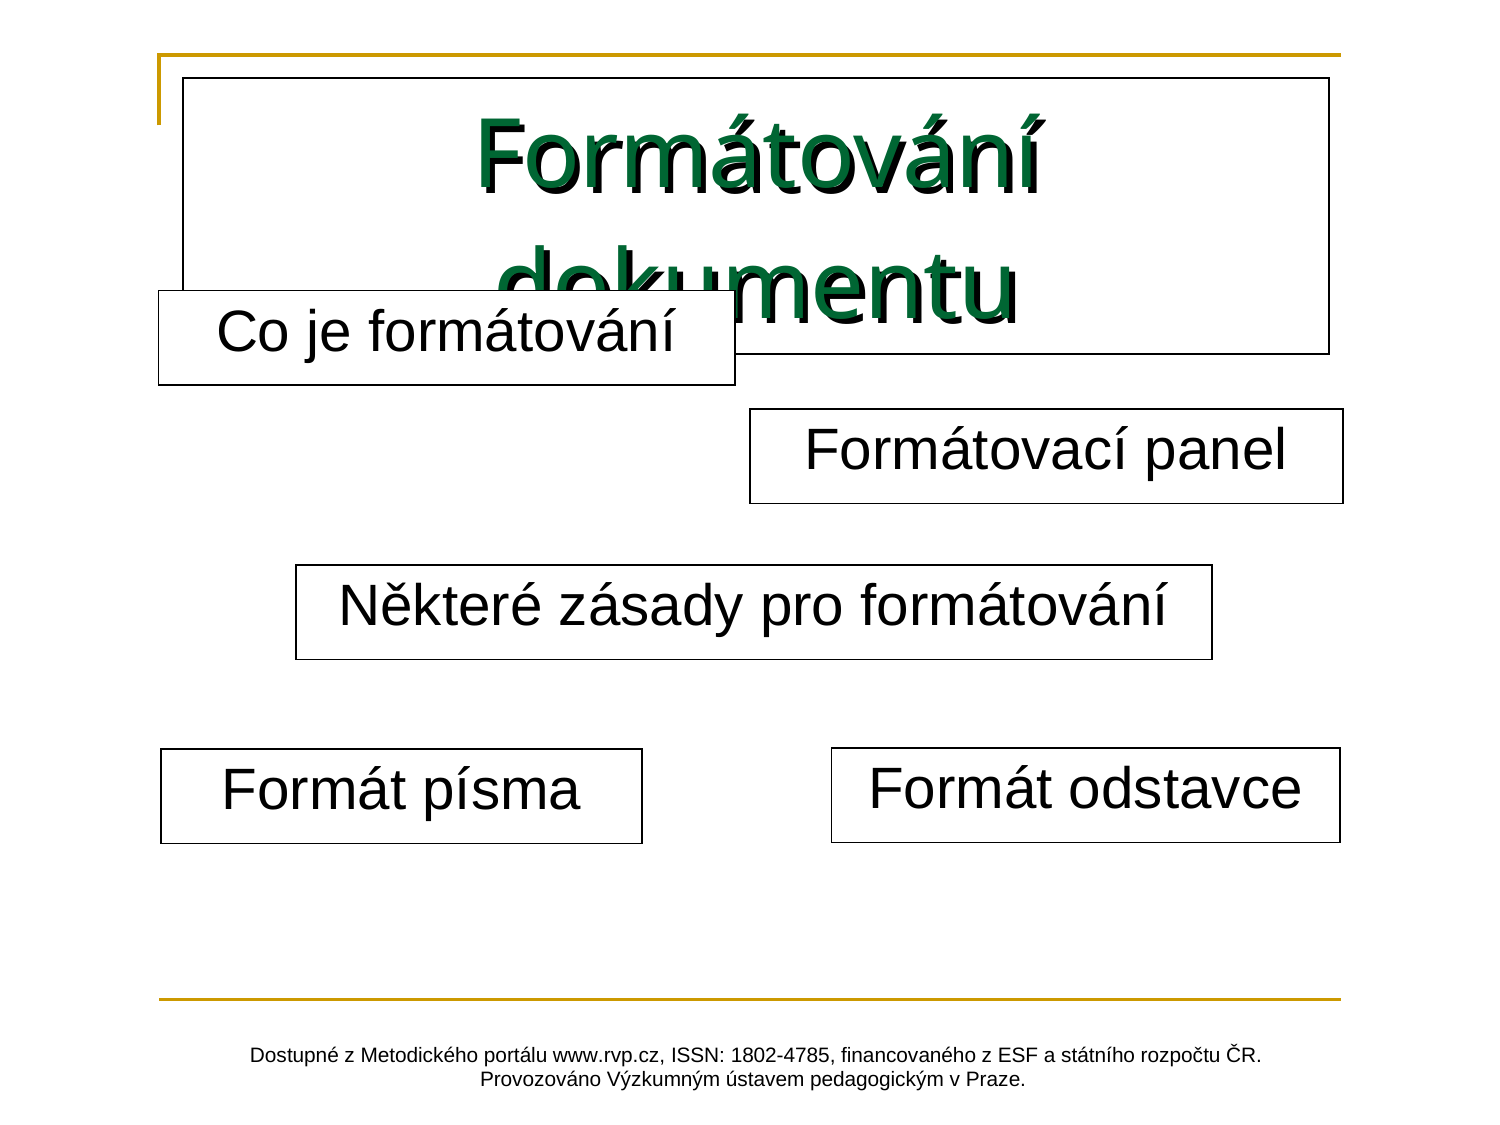

# Formátování dokumentu
Co je formátování
Formátovací panel
Některé zásady pro formátování
Formát odstavce
Formát písma